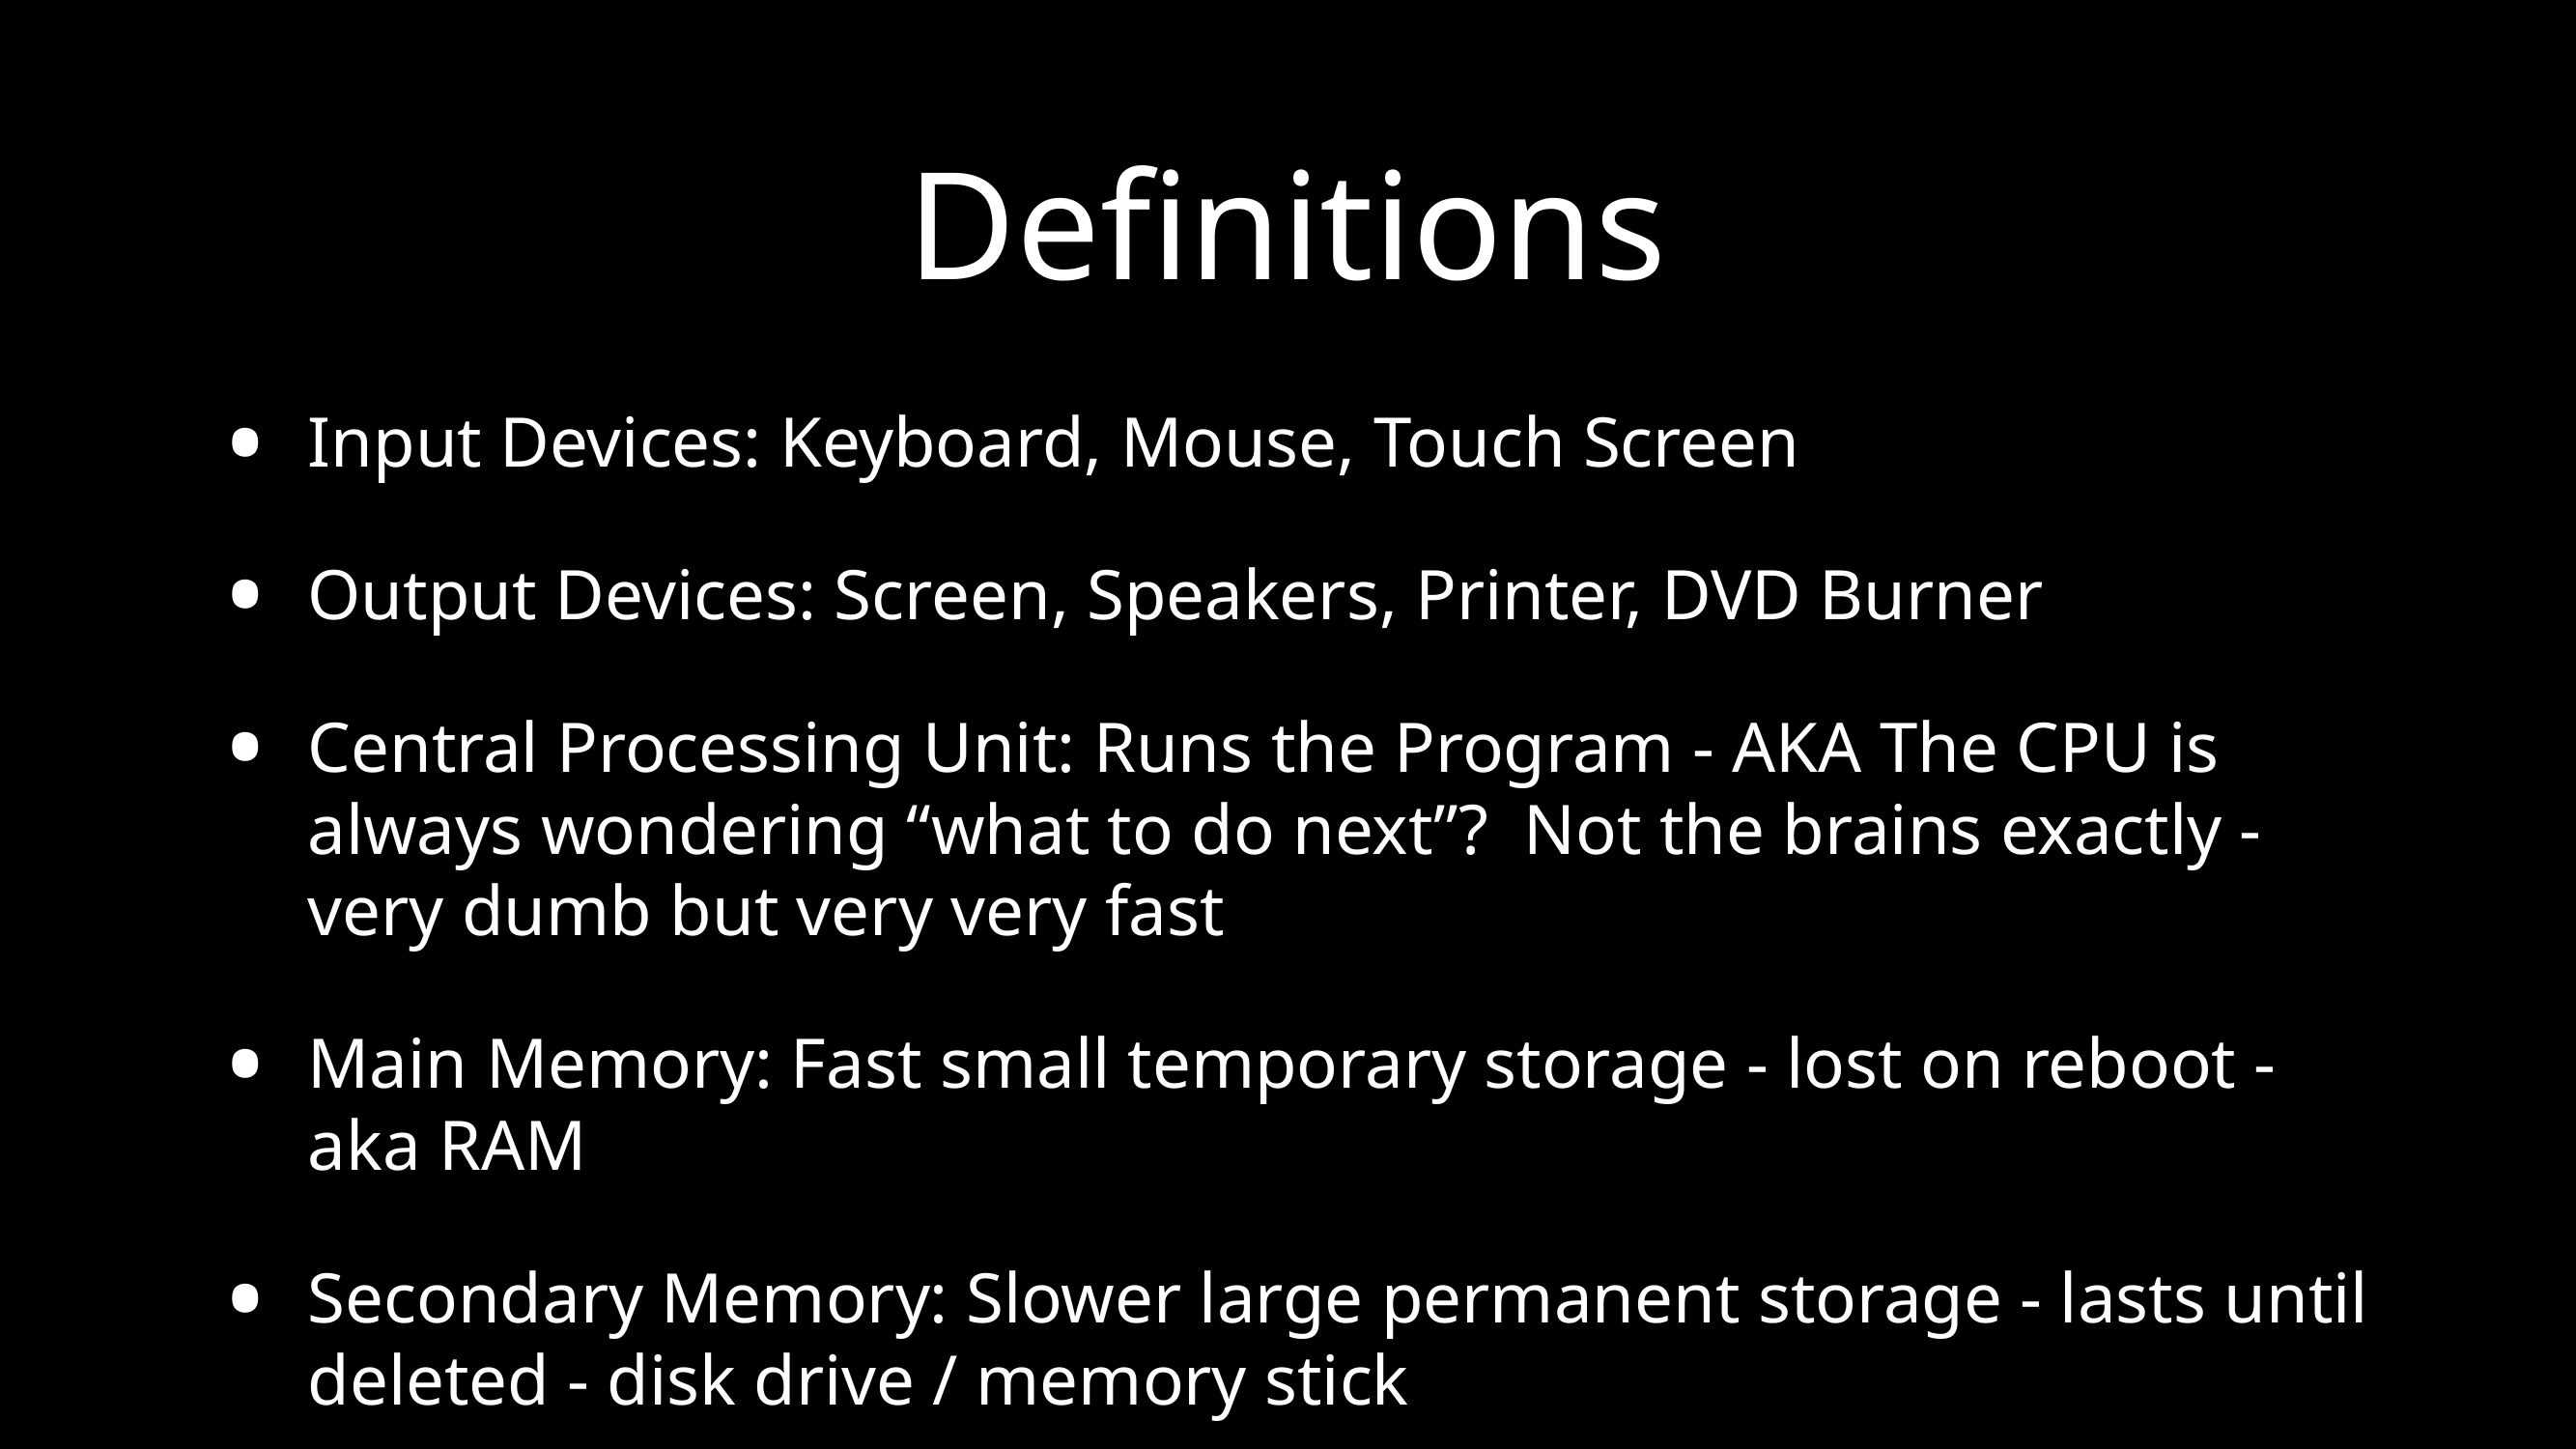

# Definitions
Input Devices: Keyboard, Mouse, Touch Screen
Output Devices: Screen, Speakers, Printer, DVD Burner
Central Processing Unit: Runs the Program - AKA The CPU is always wondering “what to do next”? Not the brains exactly - very dumb but very very fast
Main Memory: Fast small temporary storage - lost on reboot - aka RAM
Secondary Memory: Slower large permanent storage - lasts until deleted - disk drive / memory stick